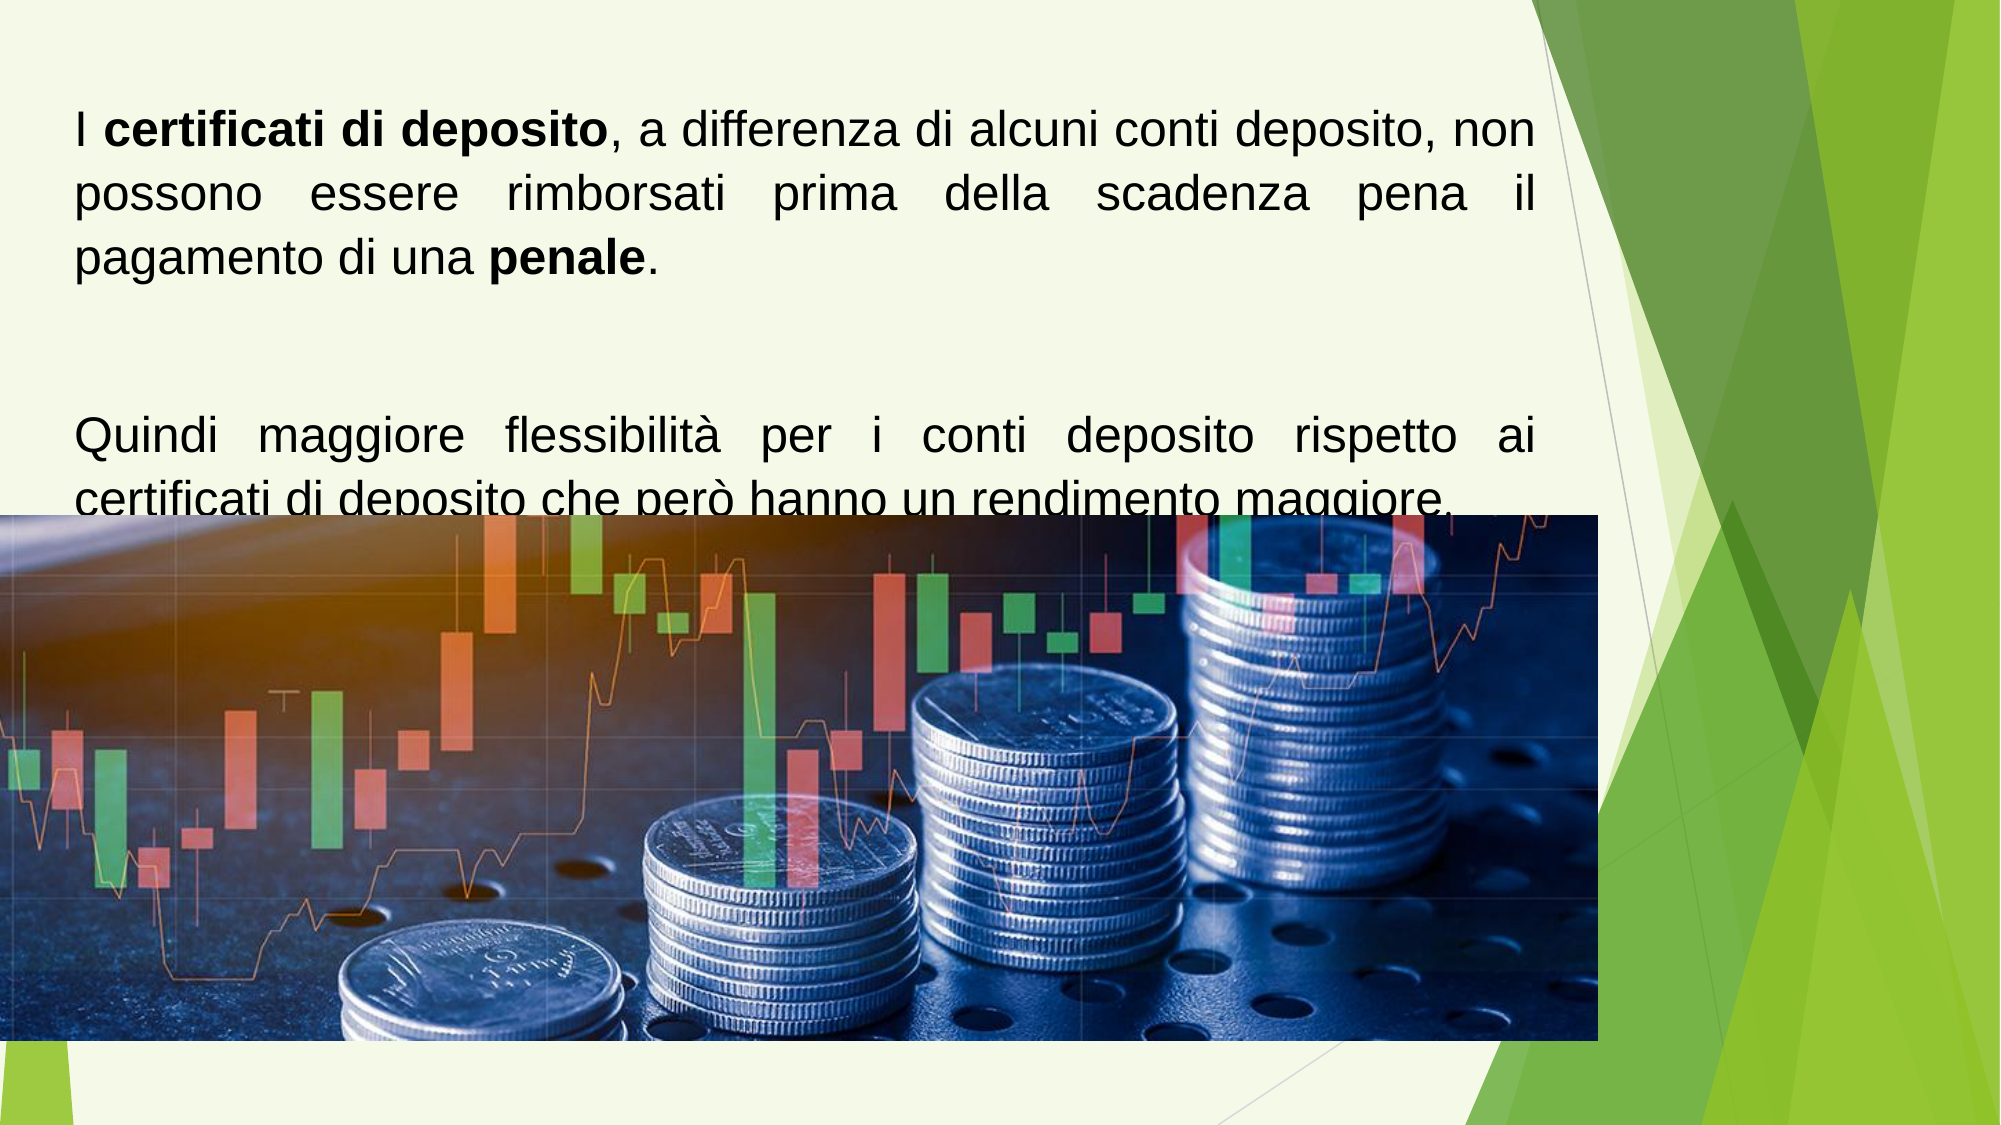

I certificati di deposito, a differenza di alcuni conti deposito, non possono essere rimborsati prima della scadenza pena il pagamento di una penale.
Quindi maggiore flessibilità per i conti deposito rispetto ai certificati di deposito che però hanno un rendimento maggiore.